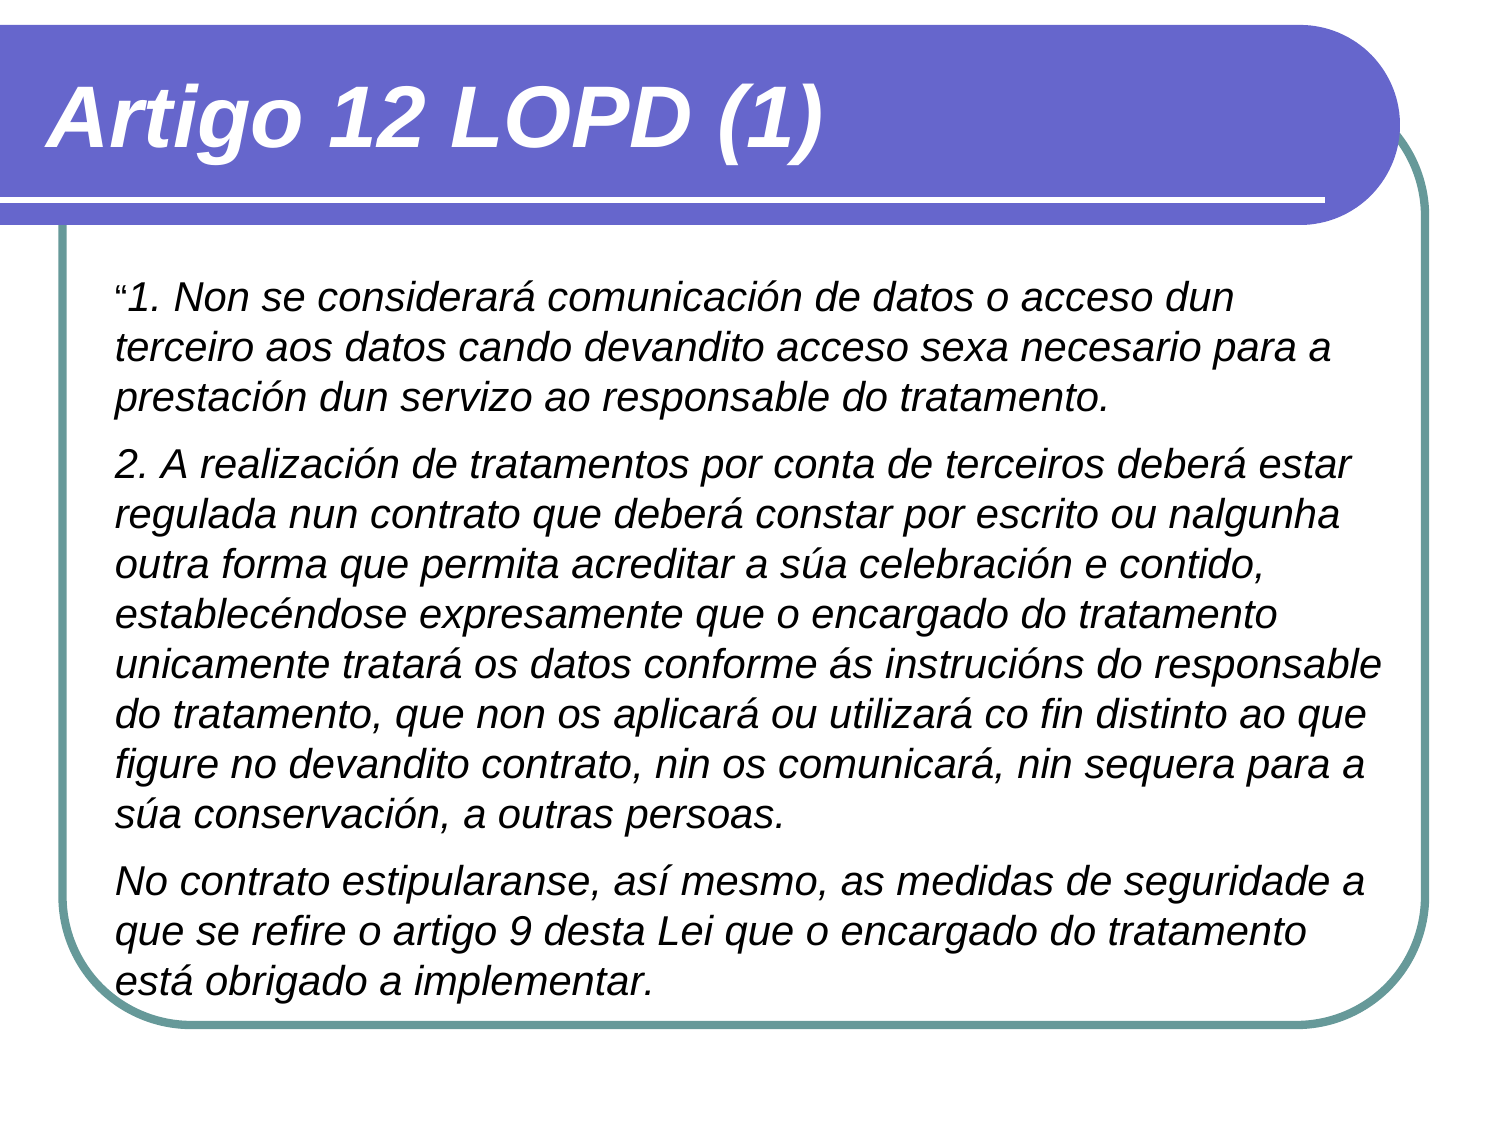

# Artigo 12 LOPD (1)
“1. Non se considerará comunicación de datos o acceso dun terceiro aos datos cando devandito acceso sexa necesario para a prestación dun servizo ao responsable do tratamento.
2. A realización de tratamentos por conta de terceiros deberá estar regulada nun contrato que deberá constar por escrito ou nalgunha outra forma que permita acreditar a súa celebración e contido, establecéndose expresamente que o encargado do tratamento unicamente tratará os datos conforme ás instrucións do responsable do tratamento, que non os aplicará ou utilizará co fin distinto ao que figure no devandito contrato, nin os comunicará, nin sequera para a súa conservación, a outras persoas.
No contrato estipularanse, así mesmo, as medidas de seguridade a que se refire o artigo 9 desta Lei que o encargado do tratamento está obrigado a implementar.